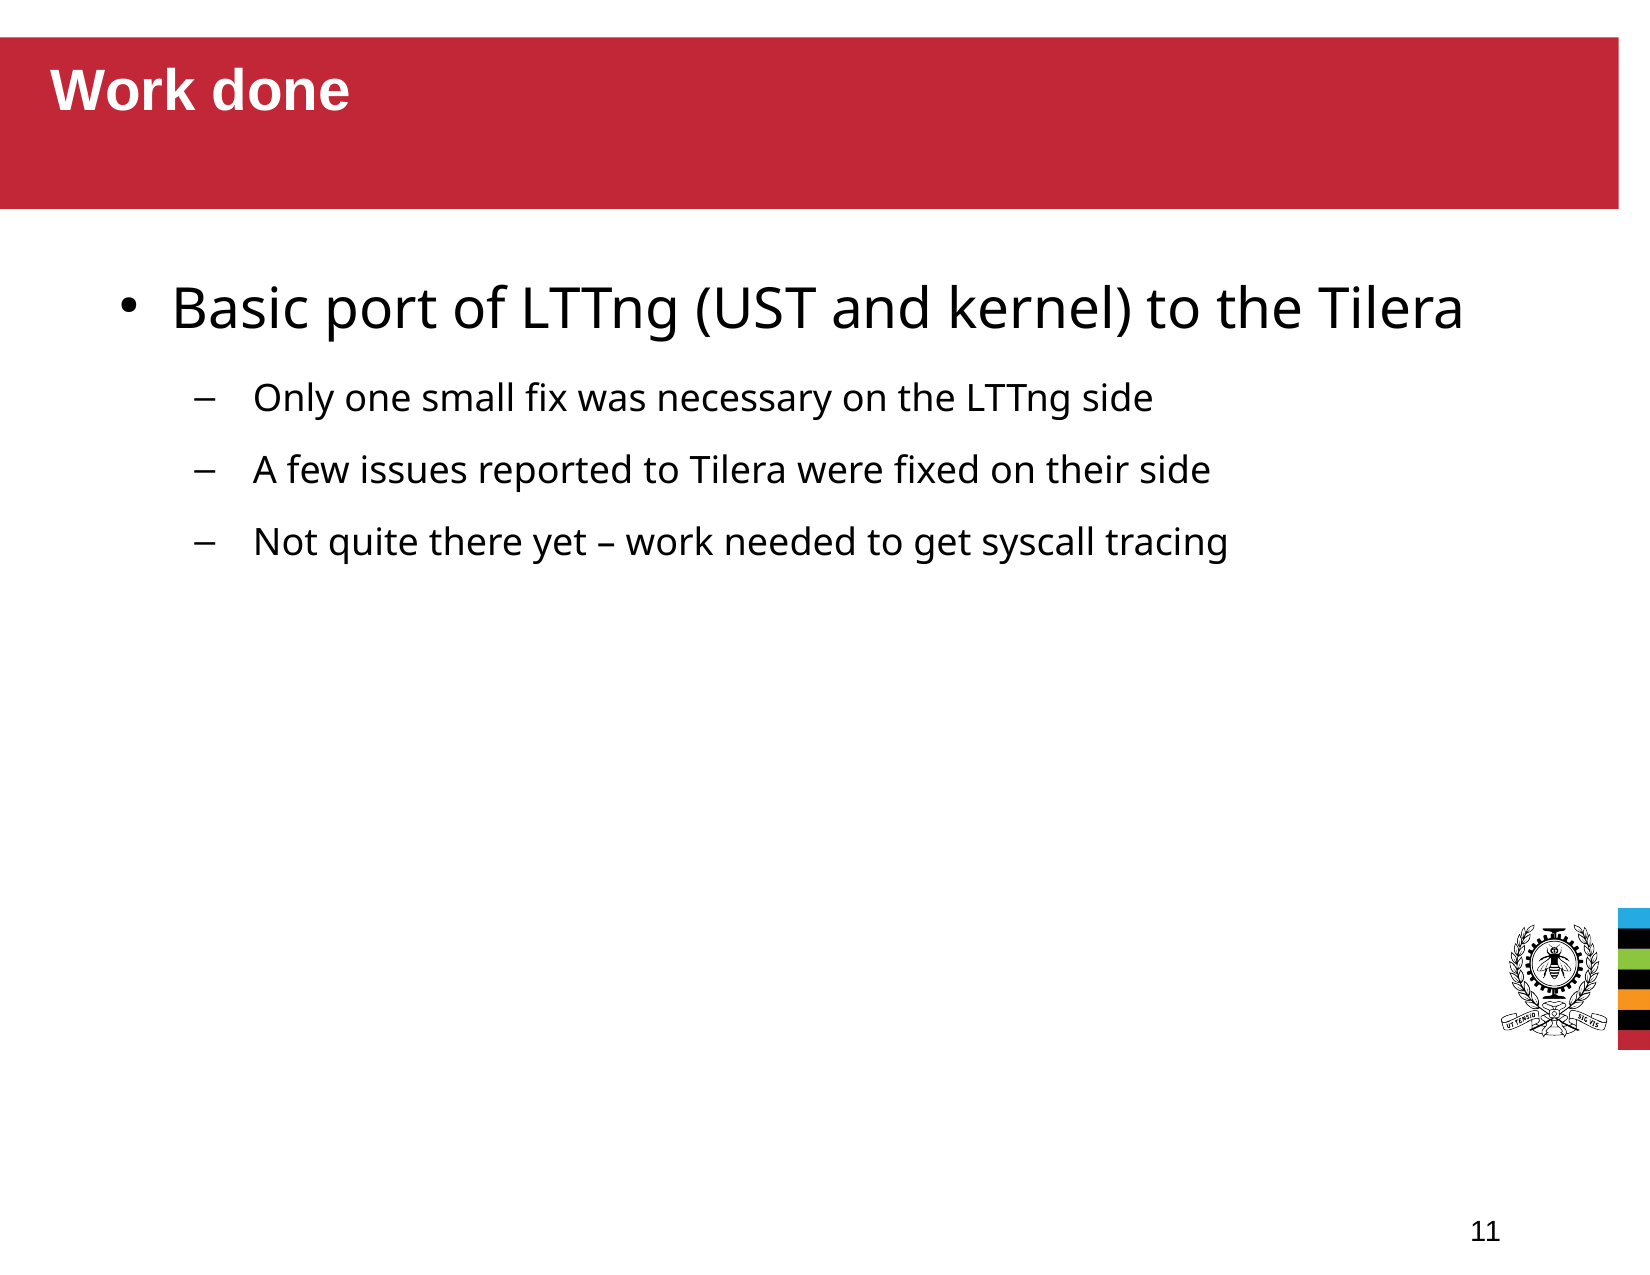

Work done
# Basic port of LTTng (UST and kernel) to the Tilera
Only one small fix was necessary on the LTTng side
A few issues reported to Tilera were fixed on their side
Not quite there yet – work needed to get syscall tracing